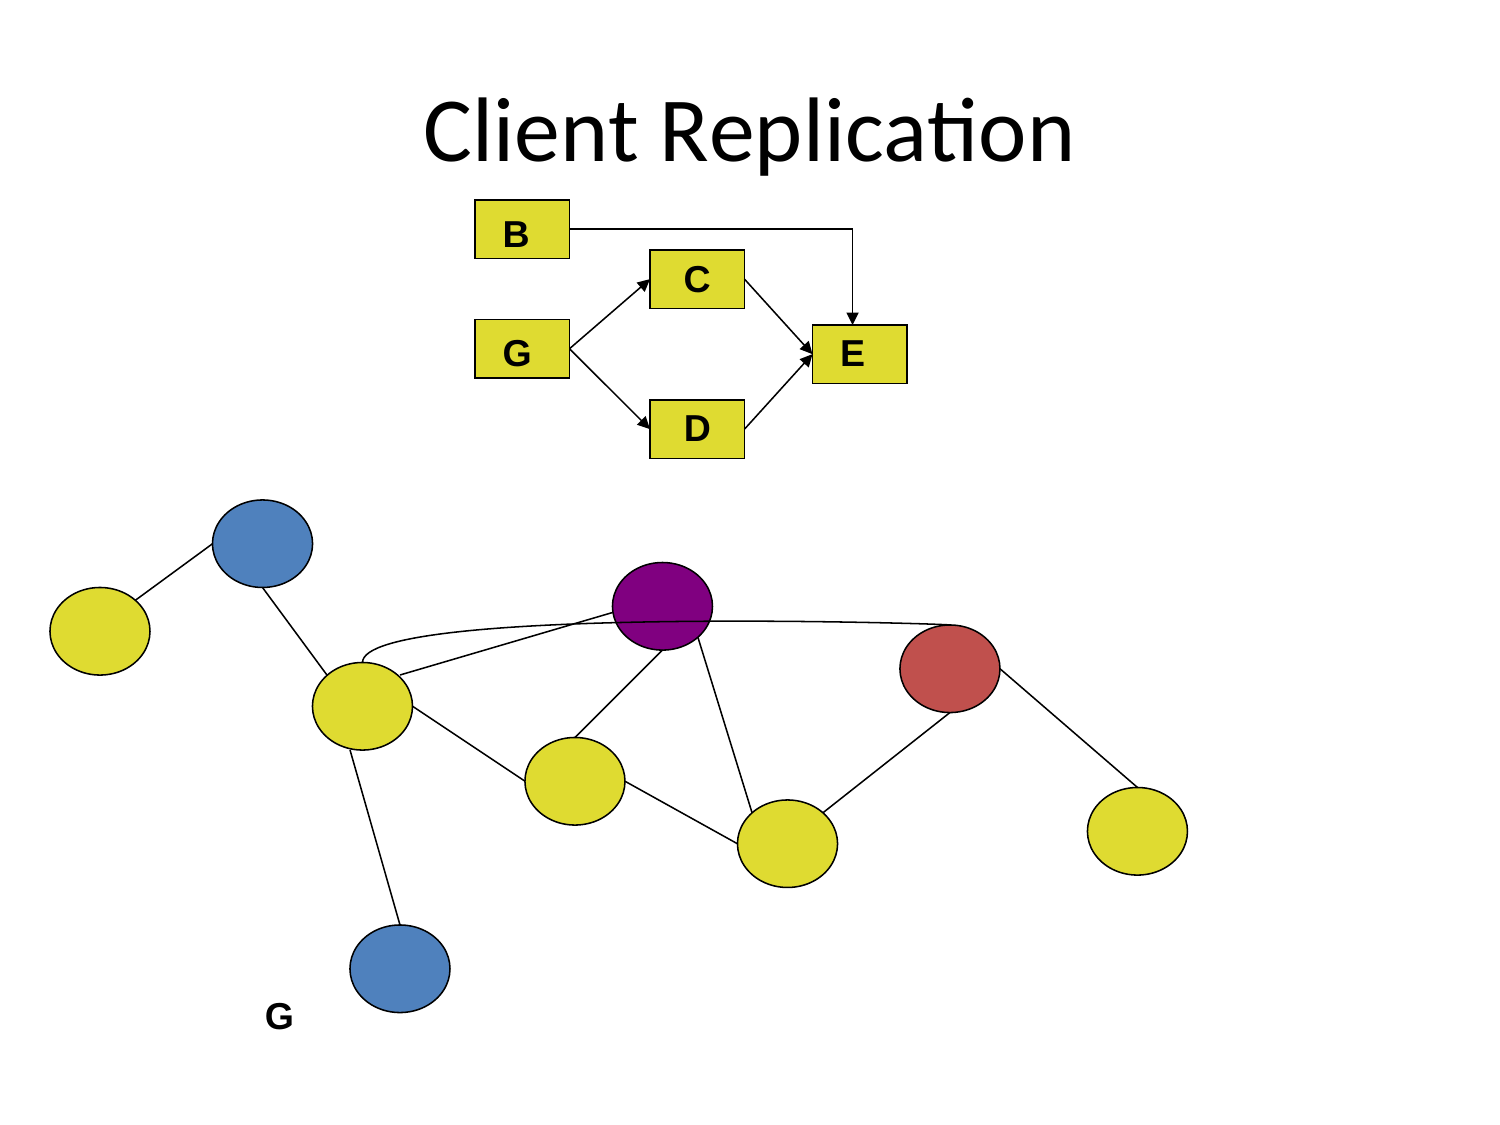

# Client Replication
B
C
G
E
 D
B
G